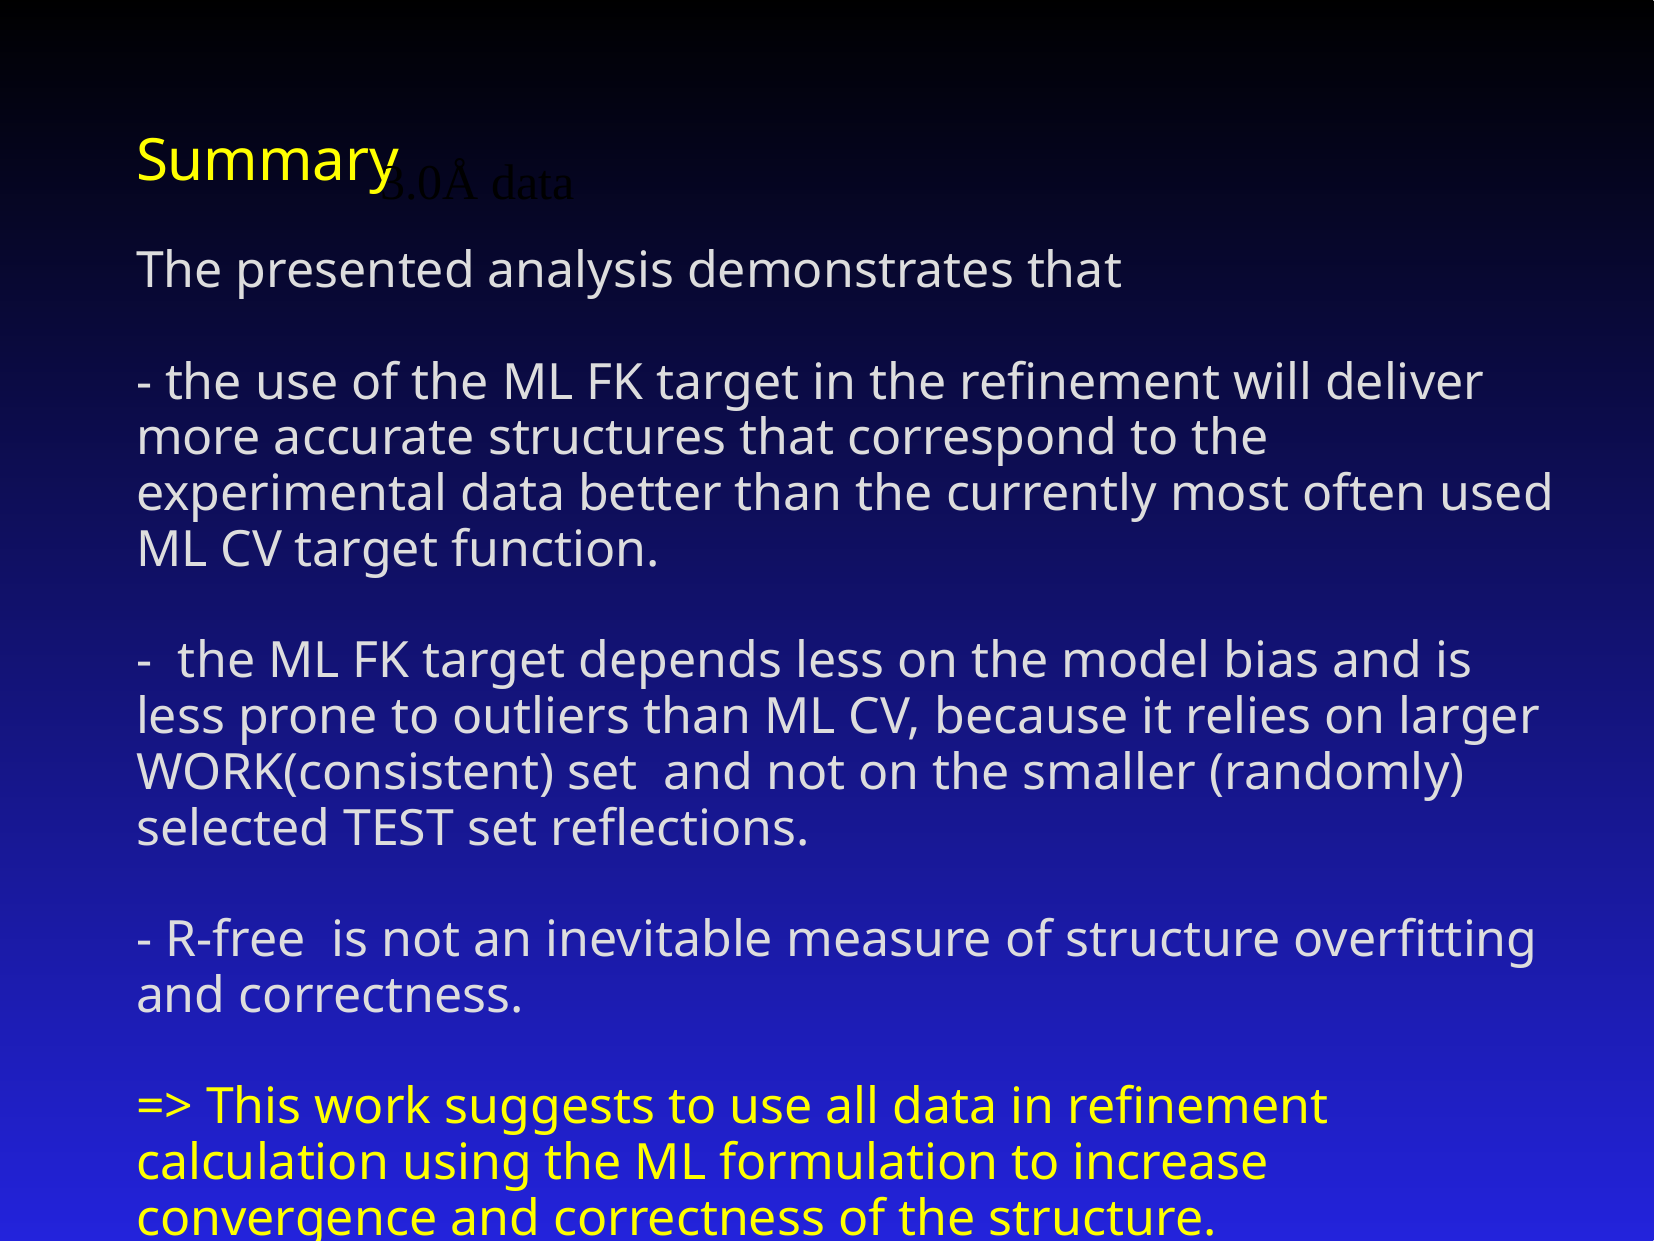

Summary
The presented analysis demonstrates that
- the use of the ML FK target in the refinement will deliver more accurate structures that correspond to the experimental data better than the currently most often used ML CV target function.
- the ML FK target depends less on the model bias and is less prone to outliers than ML CV, because it relies on larger WORK(consistent) set and not on the smaller (randomly) selected TEST set reflections.
- R-free is not an inevitable measure of structure overfitting and correctness.
=> This work suggests to use all data in refinement calculation using the ML formulation to increase convergence and correctness of the structure.
3.0Å data